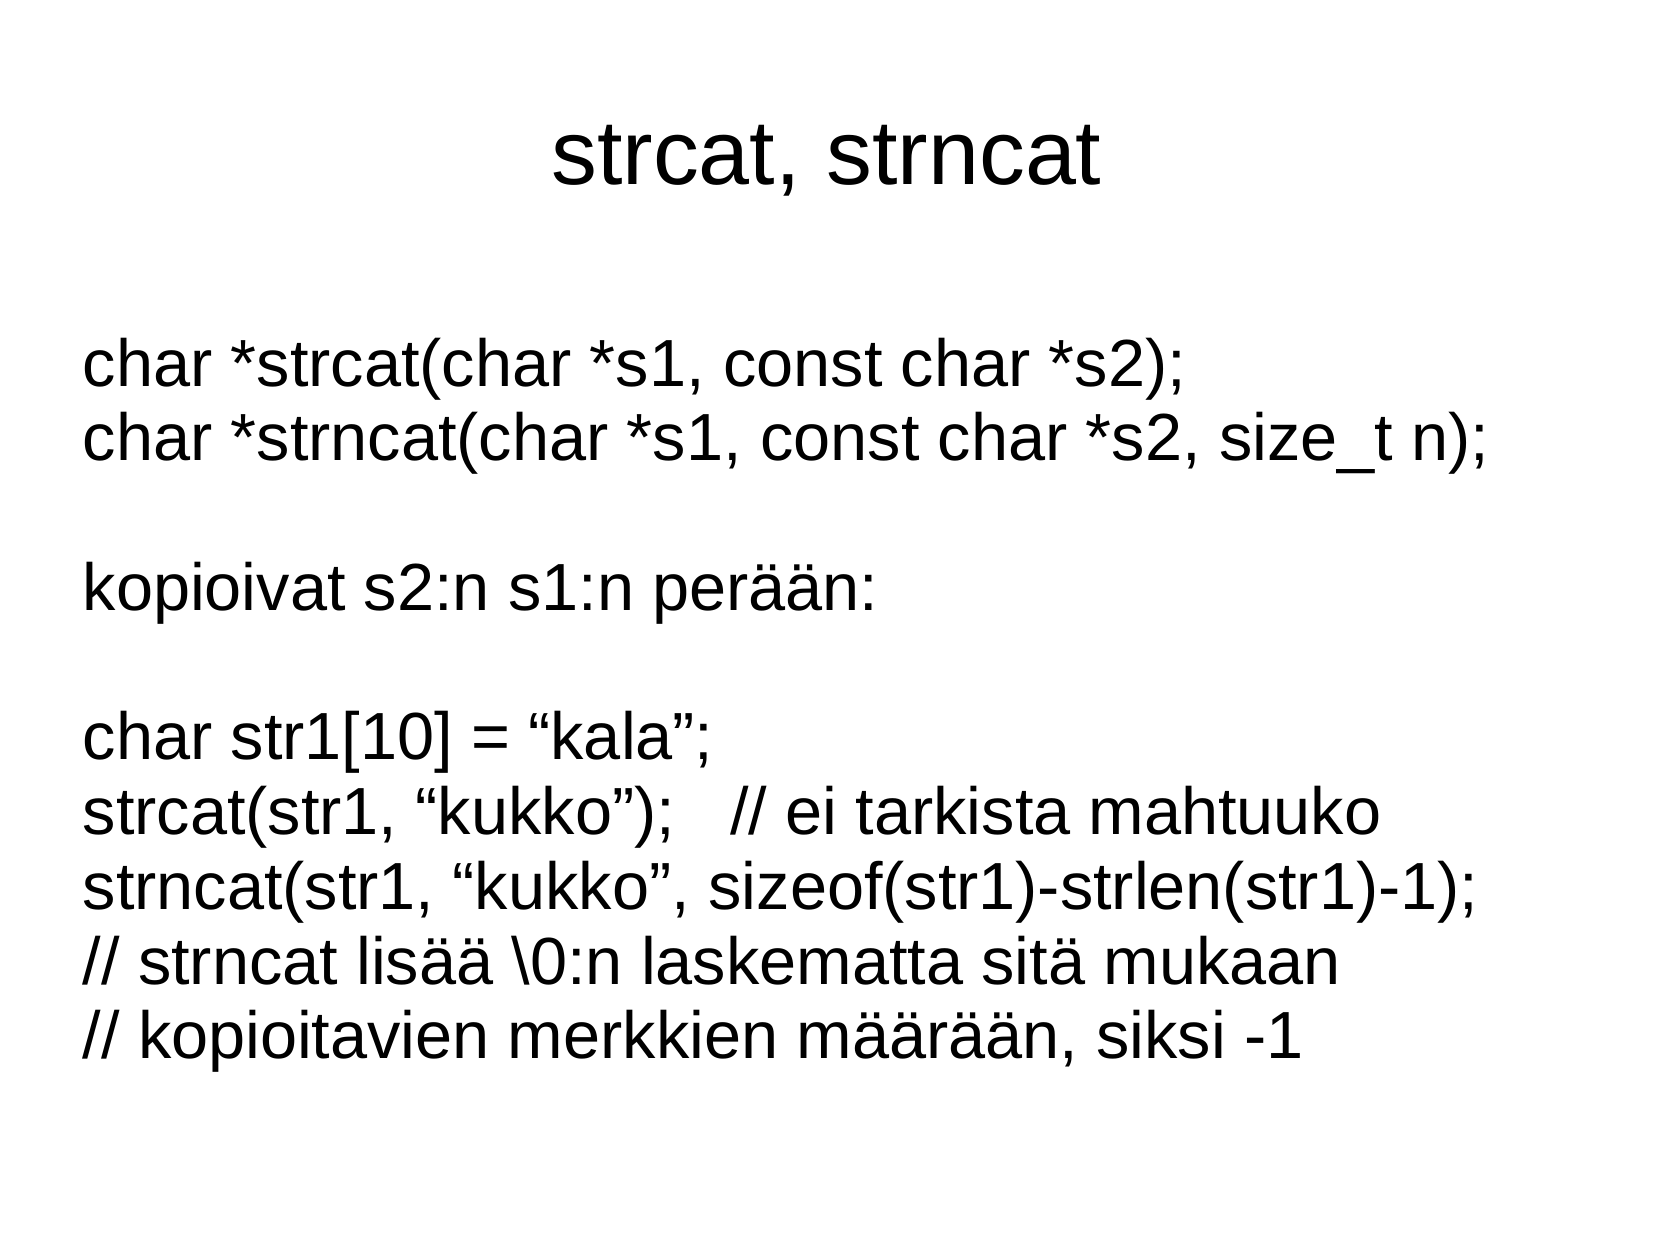

# strcat, strncat
char *strcat(char *s1, const char *s2);
char *strncat(char *s1, const char *s2, size_t n);
kopioivat s2:n s1:n perään:
char str1[10] = “kala”;
strcat(str1, “kukko”); // ei tarkista mahtuuko
strncat(str1, “kukko”, sizeof(str1)-strlen(str1)-1);
// strncat lisää \0:n laskematta sitä mukaan
// kopioitavien merkkien määrään, siksi -1